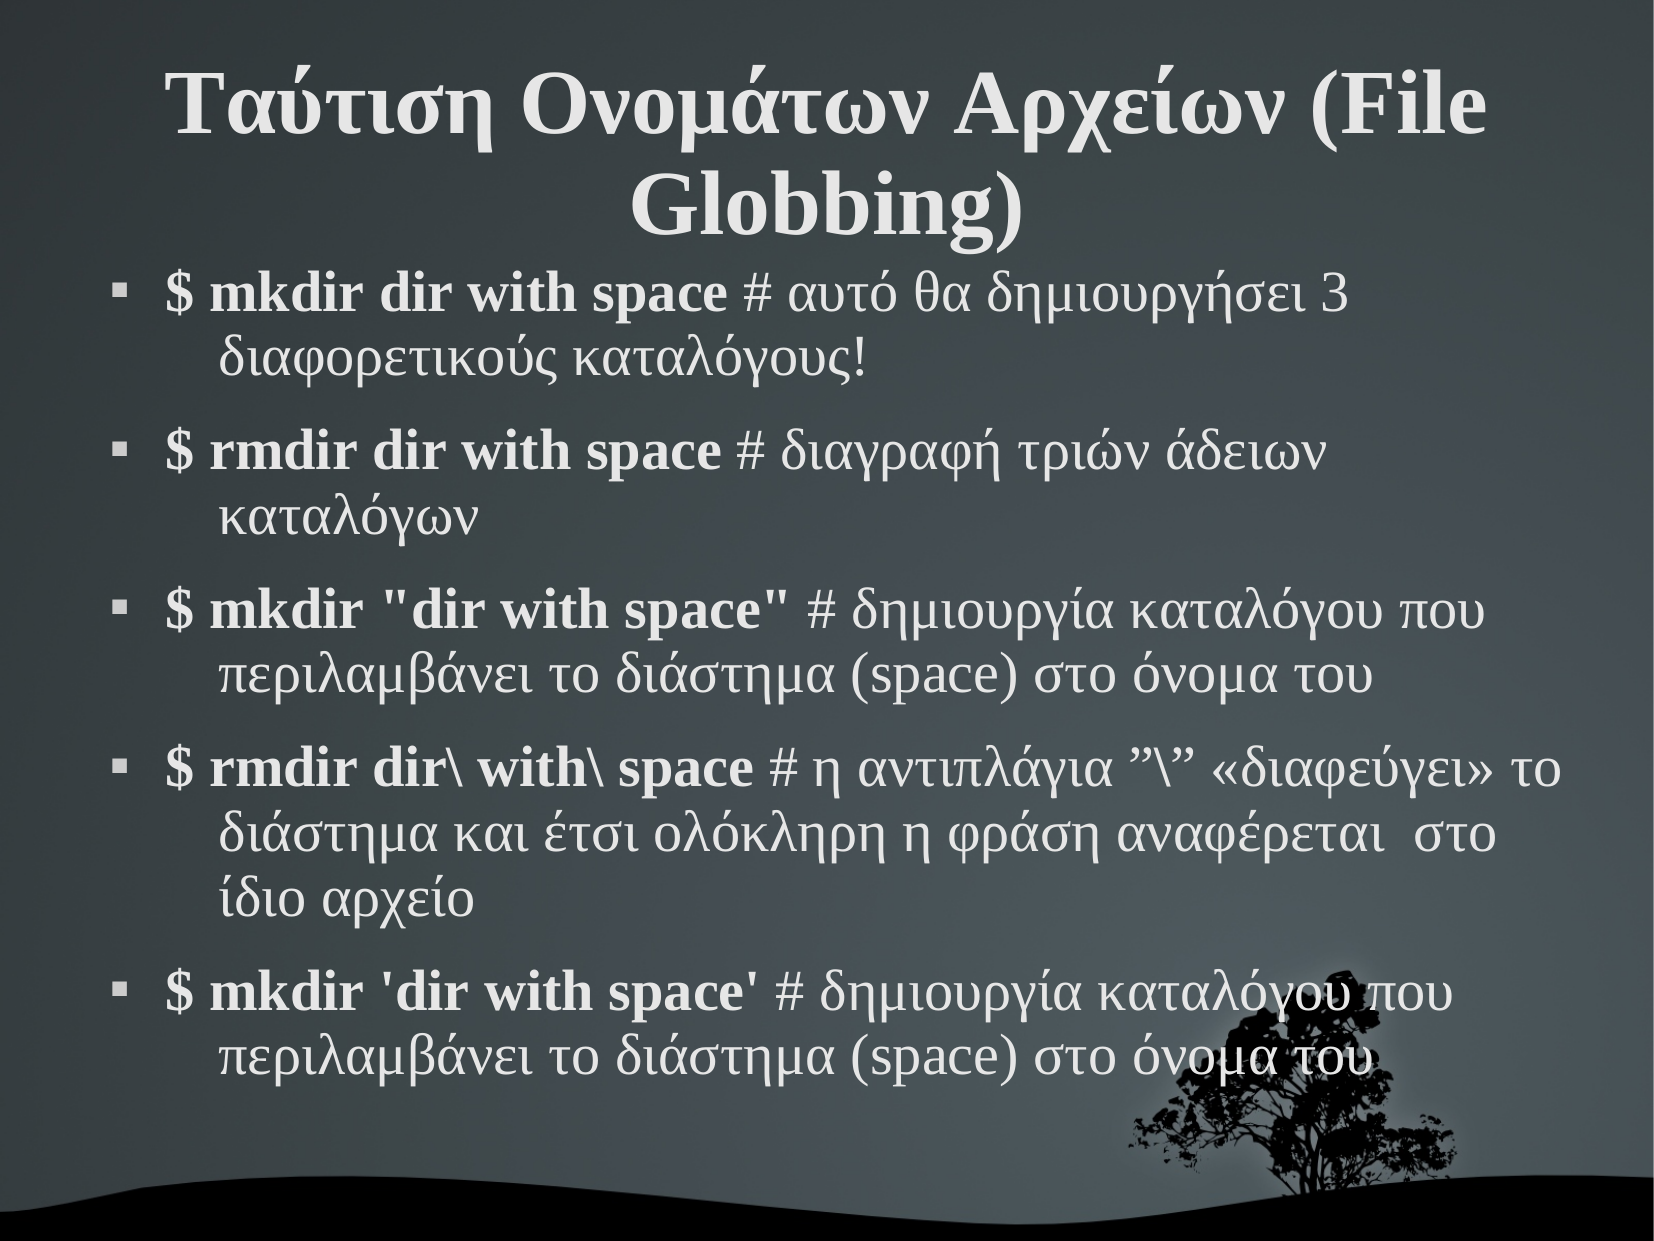

Ταύτιση Ονομάτων Αρχείων (File Globbing)
# $ mkdir dir with space # αυτό θα δημιουργήσει 3 διαφορετικούς καταλόγους!
$ rmdir dir with space # διαγραφή τριών άδειων καταλόγων
$ mkdir "dir with space" # δημιουργία καταλόγου που περιλαμβάνει το διάστημα (space) στο όνομα του
$ rmdir dir\ with\ space # η αντιπλάγια ”\” «διαφεύγει» το διάστημα και έτσι ολόκληρη η φράση αναφέρεται στο ίδιο αρχείο
$ mkdir 'dir with space' # δημιουργία καταλόγου που περιλαμβάνει το διάστημα (space) στο όνομα του